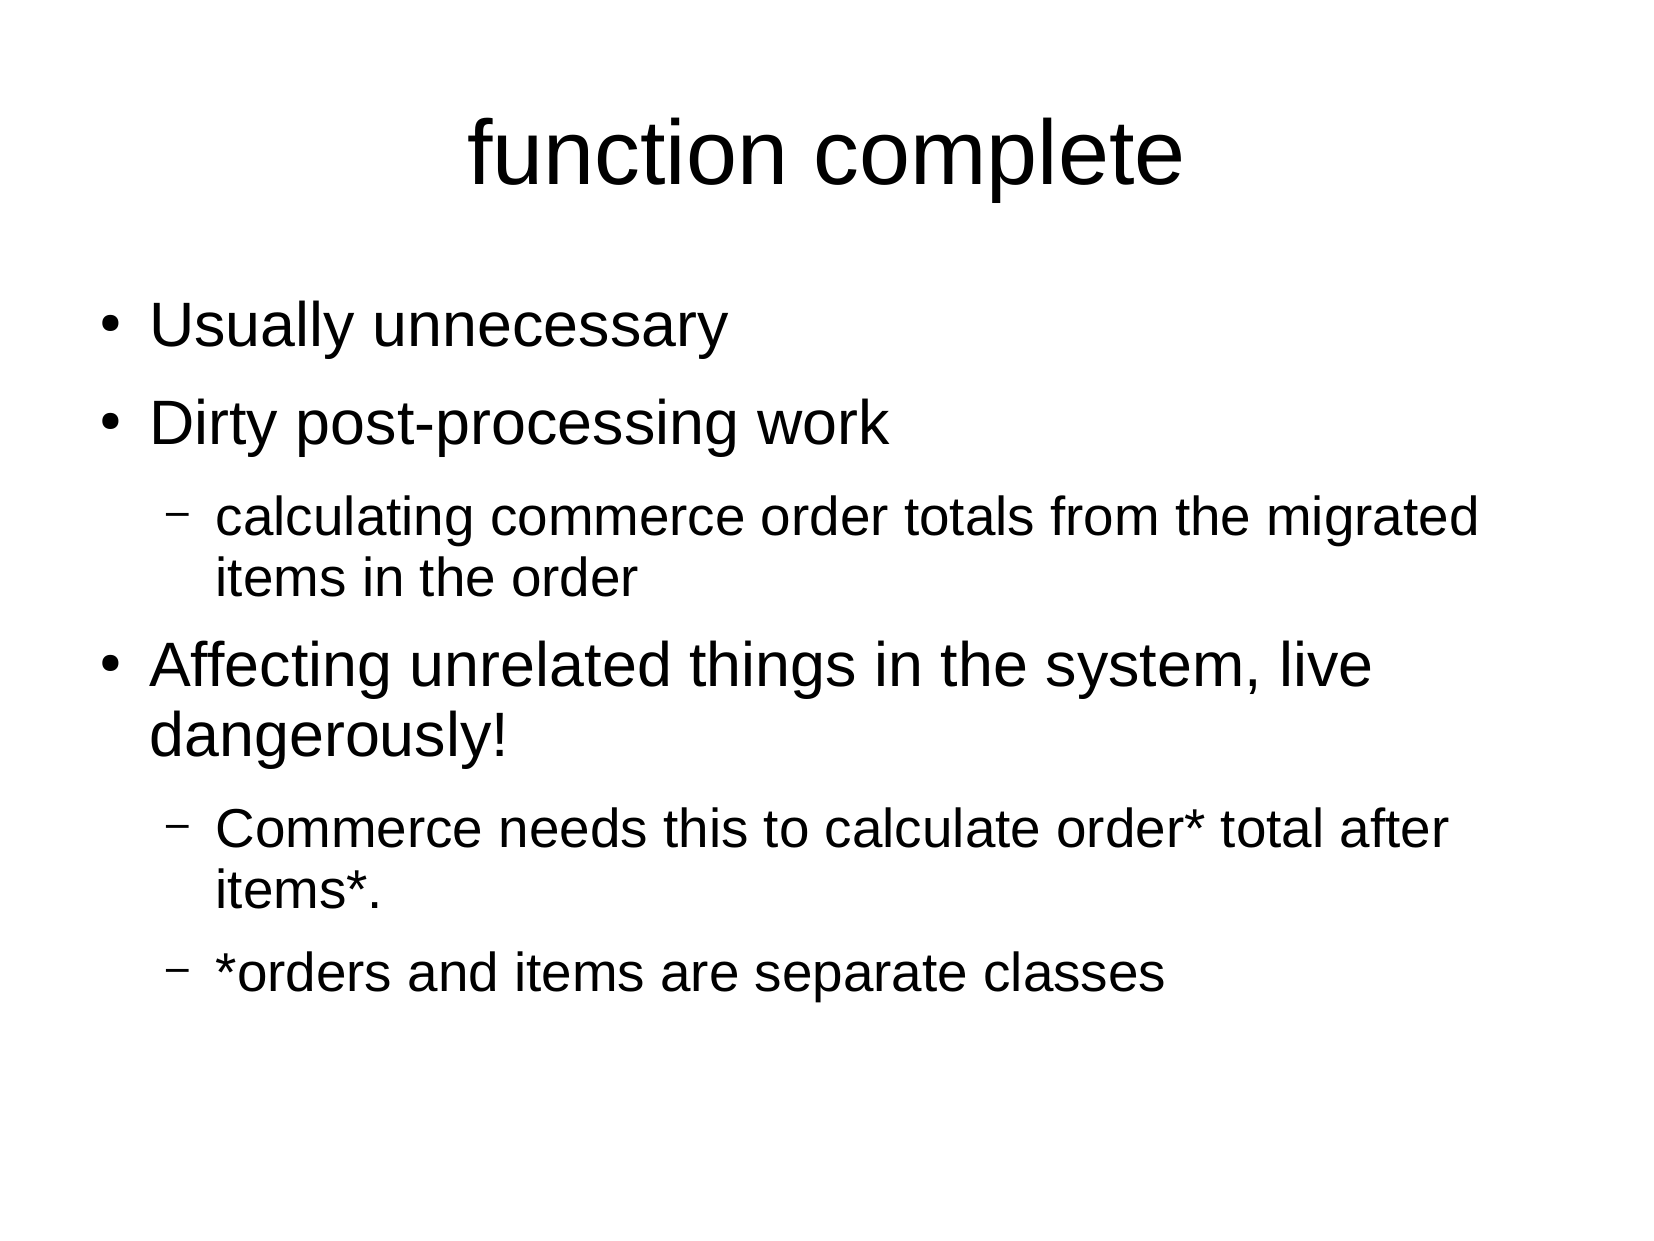

# function complete
Usually unnecessary
Dirty post-processing work
calculating commerce order totals from the migrated items in the order
Affecting unrelated things in the system, live dangerously!
Commerce needs this to calculate order* total after items*.
*orders and items are separate classes